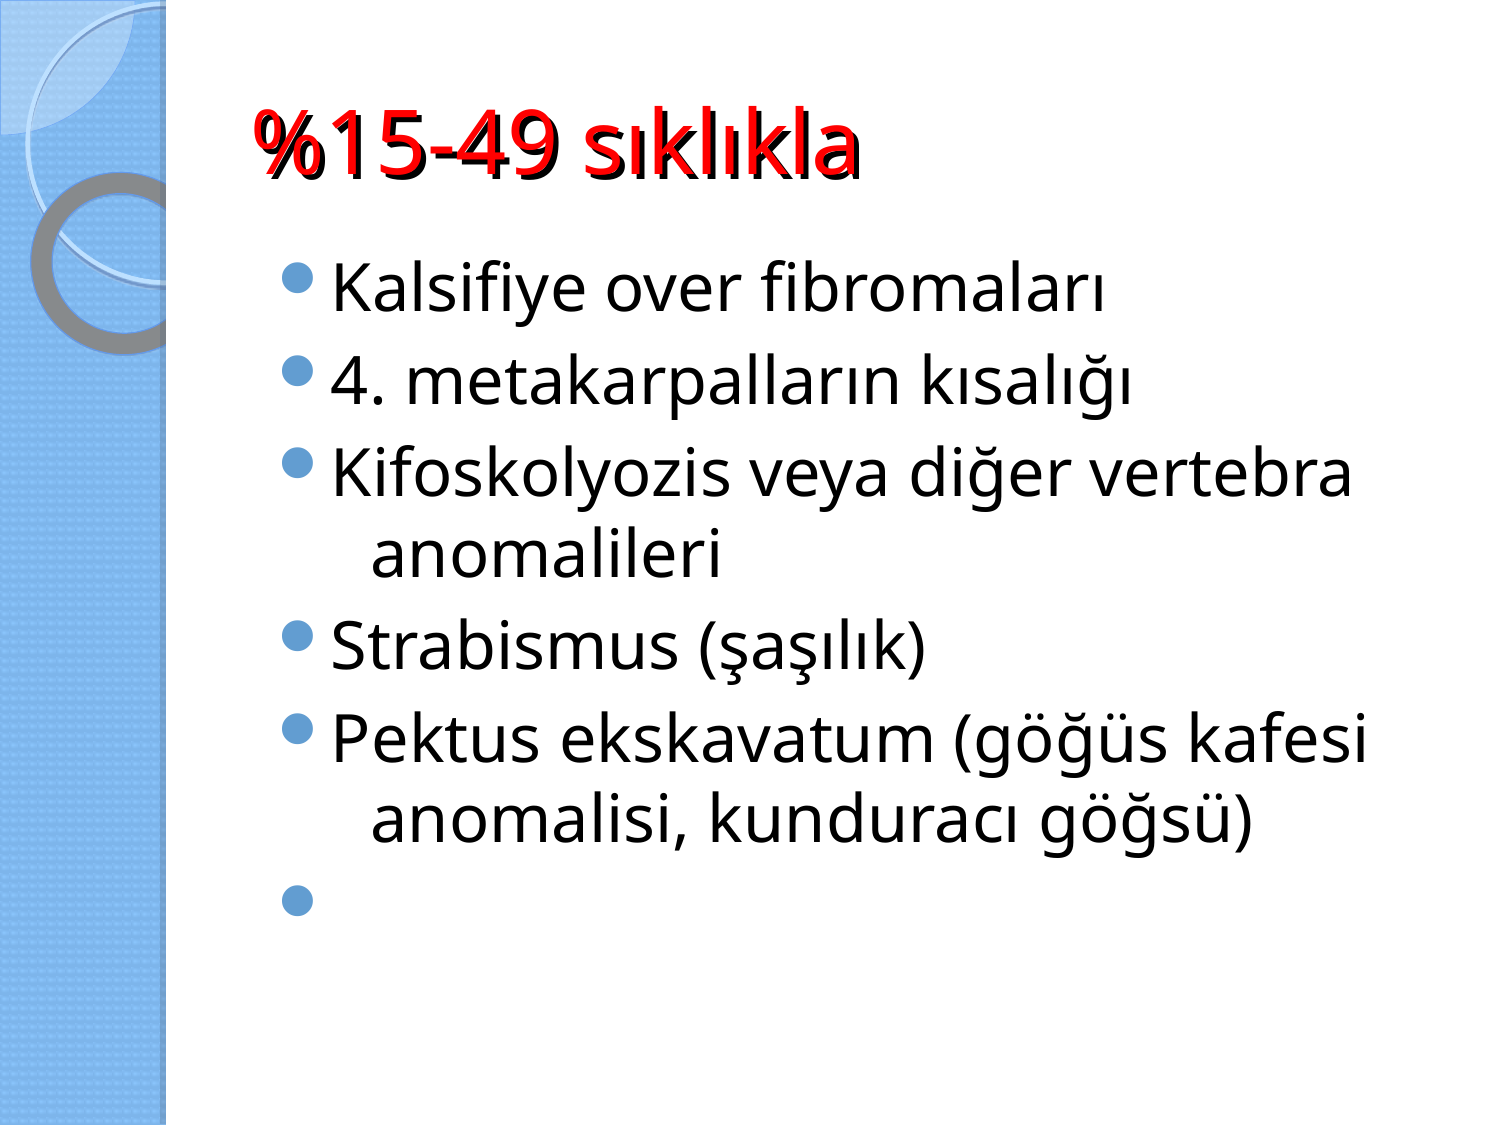

# %15-49 sıklıkla
Kalsifiye over fibromaları
4. metakarpalların kısalığı
Kifoskolyozis veya diğer vertebra anomalileri
Strabismus (şaşılık)
Pektus ekskavatum (göğüs kafesi anomalisi, kunduracı göğsü)